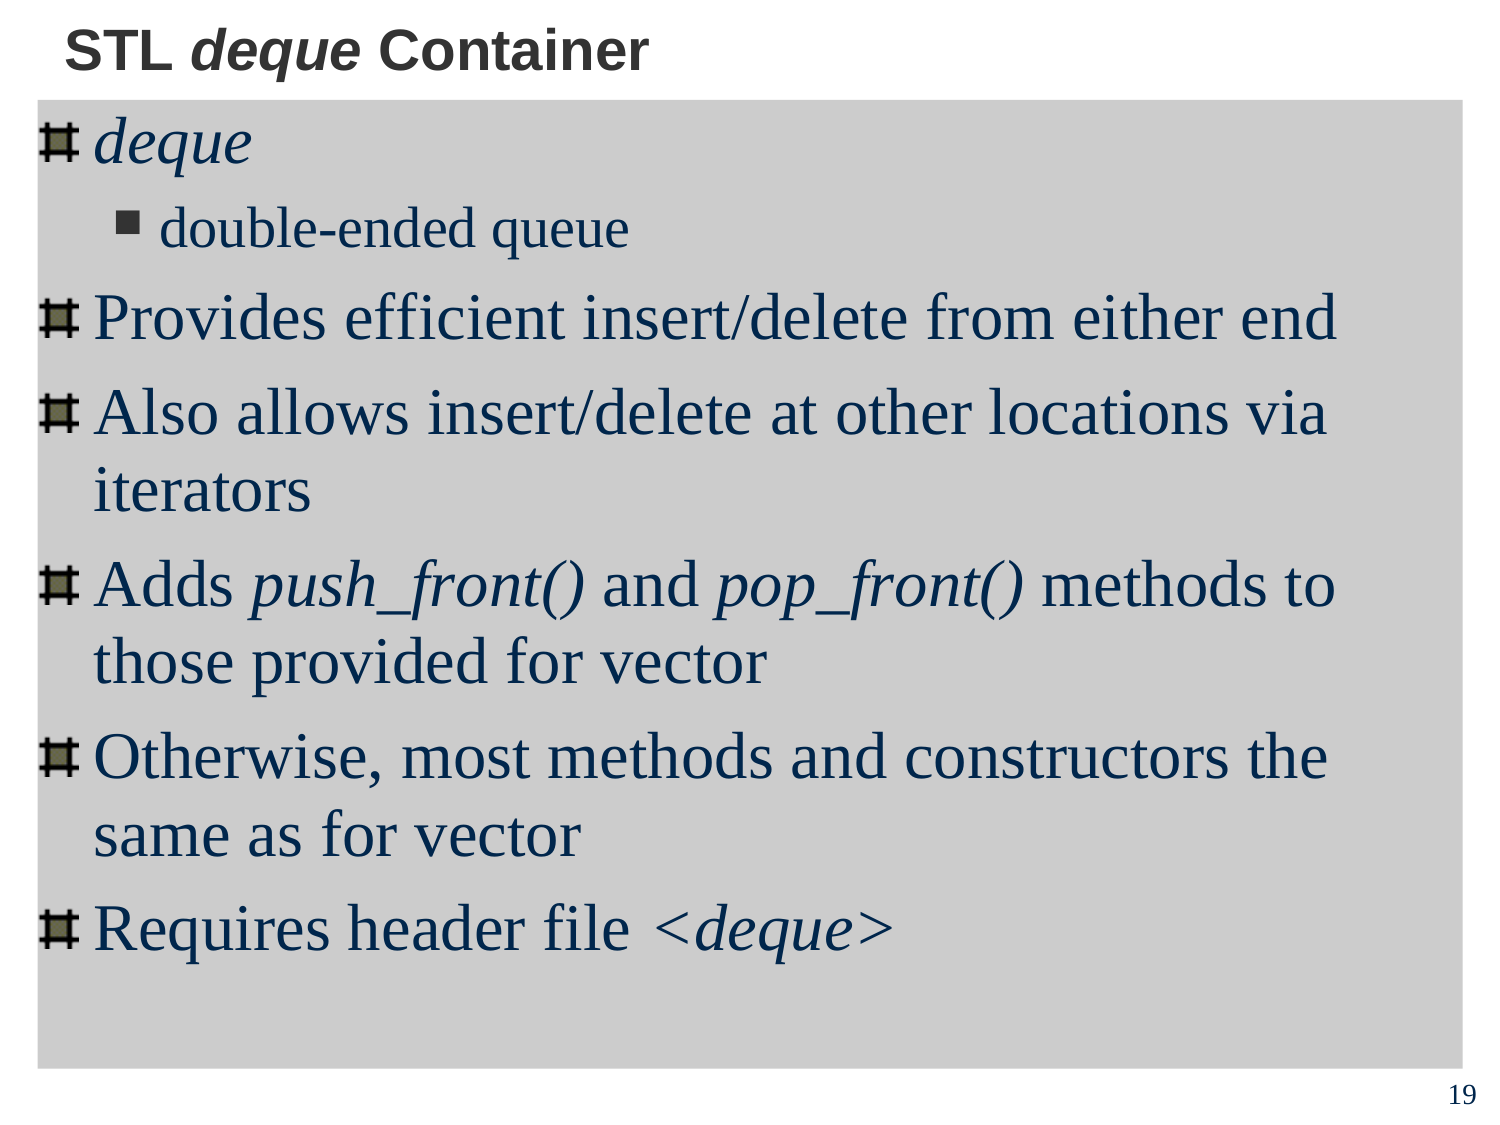

# STL deque Container
deque
double-ended queue
Provides efficient insert/delete from either end
Also allows insert/delete at other locations via iterators
Adds push_front() and pop_front() methods to those provided for vector
Otherwise, most methods and constructors the same as for vector
Requires header file <deque>